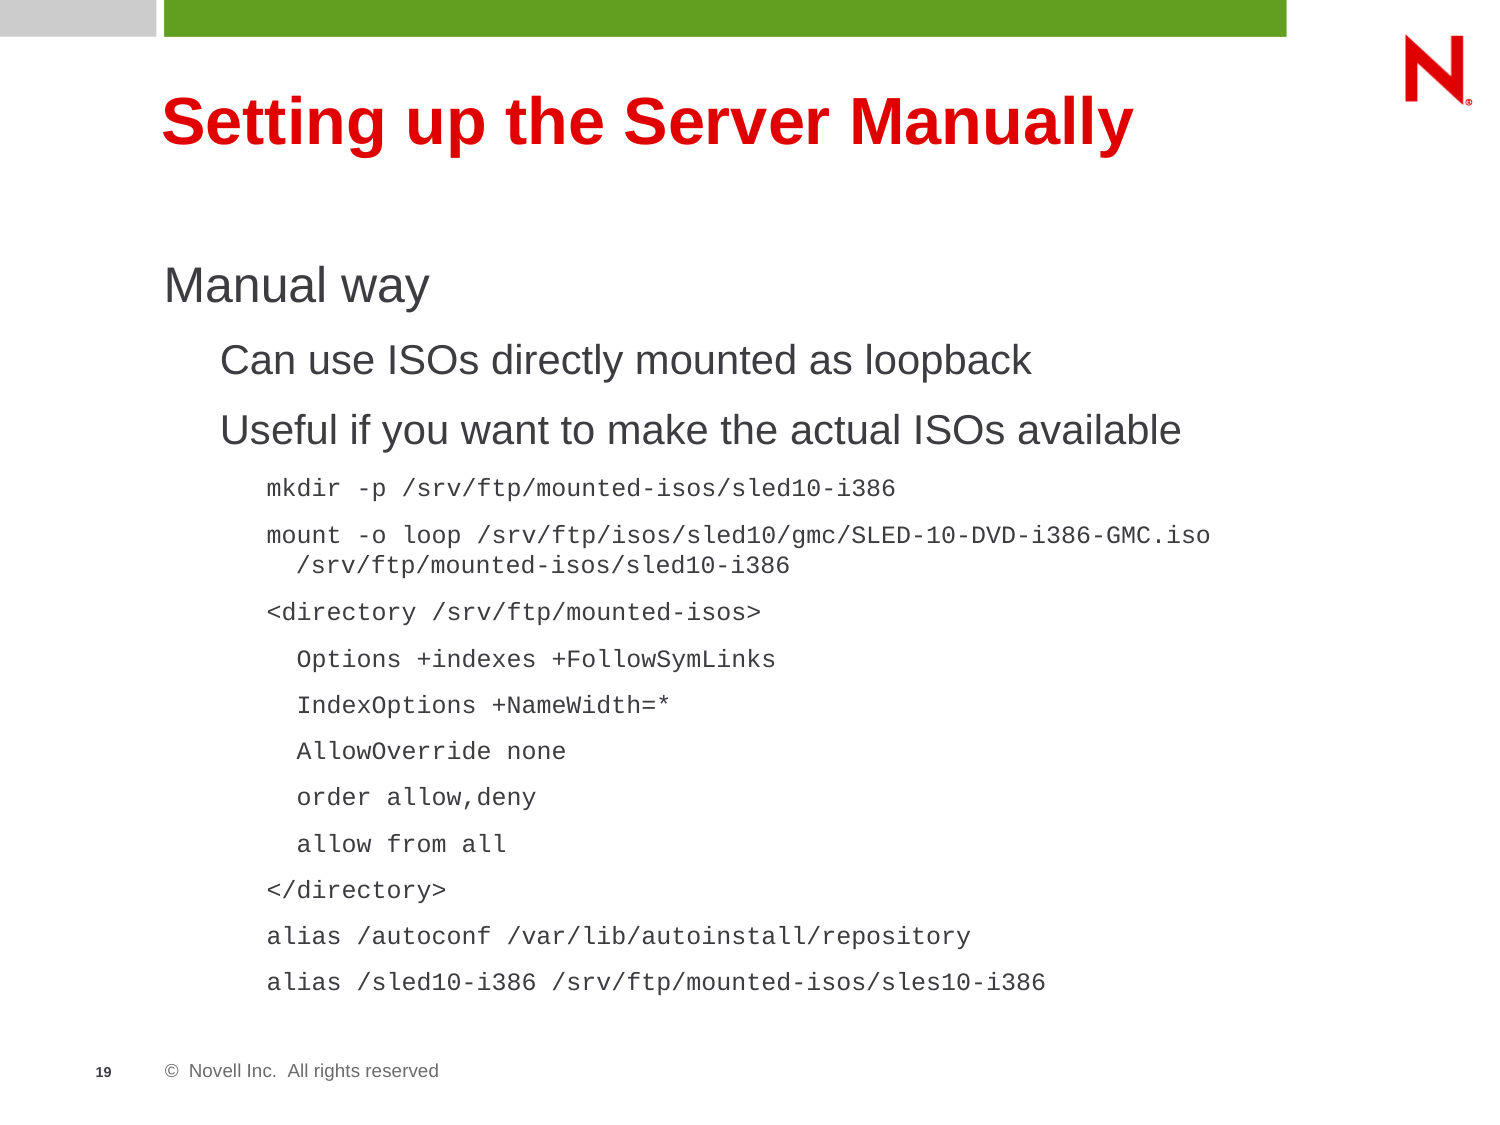

# Setting up the Server Manually
Manual way
Can use ISOs directly mounted as loopback
Useful if you want to make the actual ISOs available
mkdir -p /srv/ftp/mounted-isos/sled10-i386
mount -o loop /srv/ftp/isos/sled10/gmc/SLED-10-DVD-i386-GMC.iso /srv/ftp/mounted-isos/sled10-i386
<directory /srv/ftp/mounted-isos>
 Options +indexes +FollowSymLinks
 IndexOptions +NameWidth=*
 AllowOverride none
 order allow,deny
 allow from all
</directory>
alias /autoconf /var/lib/autoinstall/repository
alias /sled10-i386 /srv/ftp/mounted-isos/sles10-i386